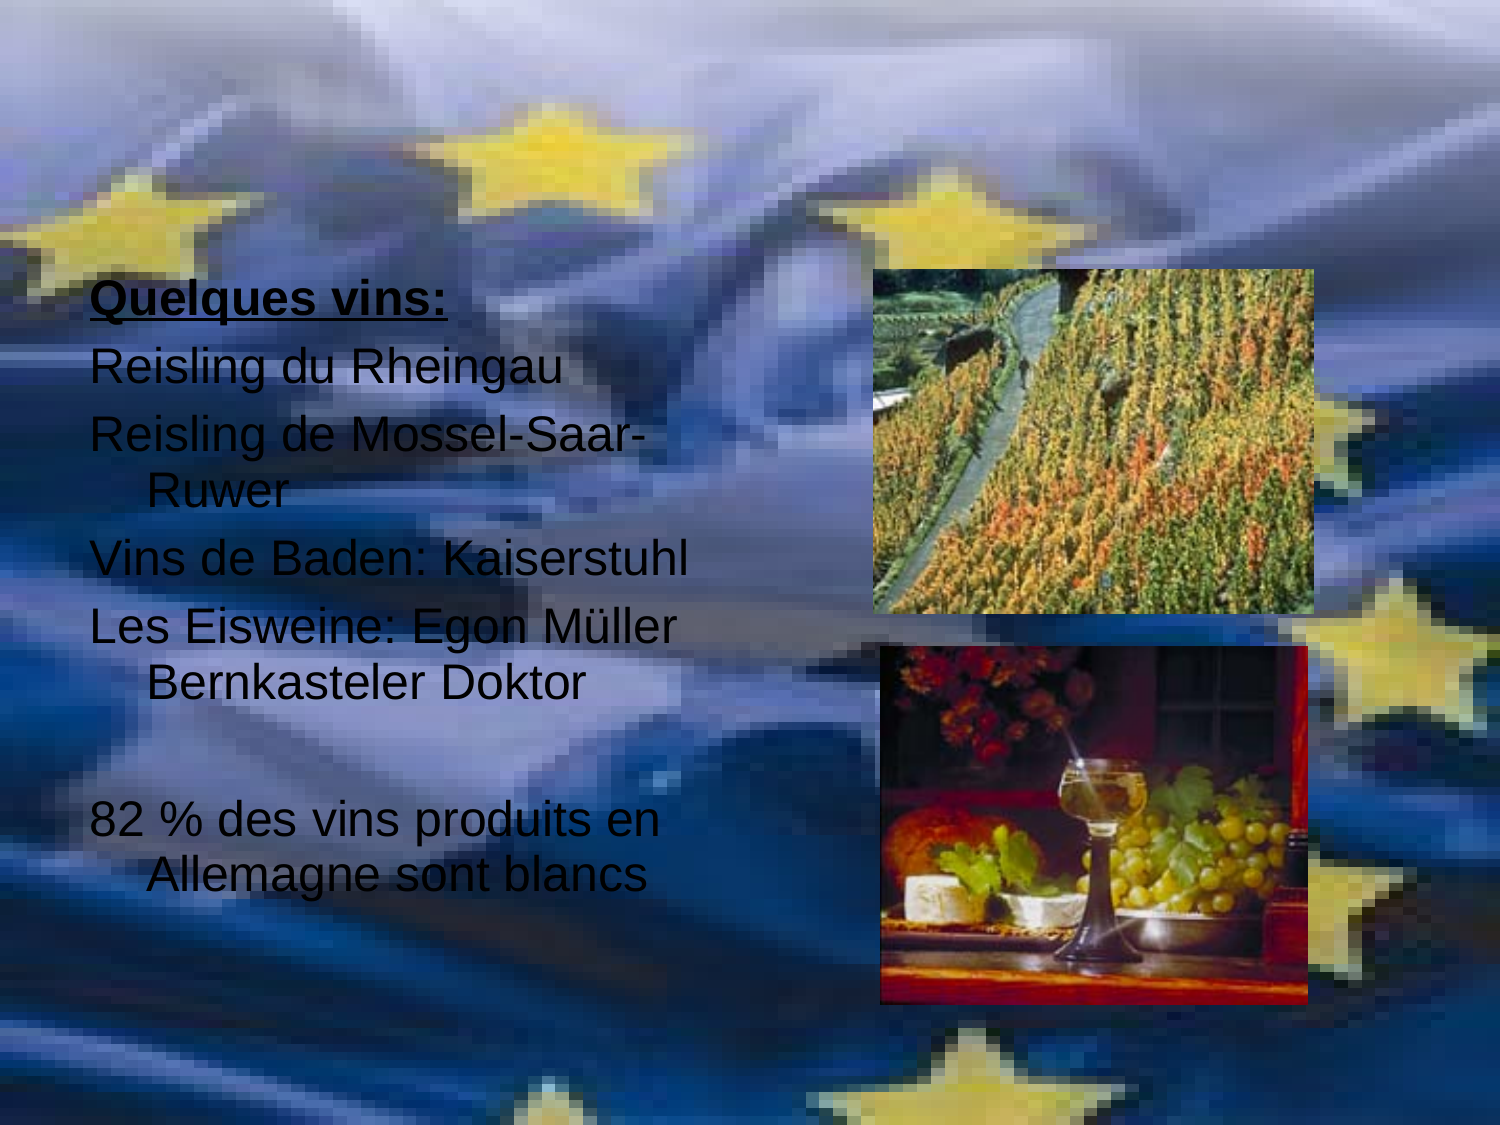

#
Quelques vins:
Reisling du Rheingau
Reisling de Mossel-Saar-Ruwer
Vins de Baden: Kaiserstuhl
Les Eisweine: Egon Müller Bernkasteler Doktor
82 % des vins produits en Allemagne sont blancs